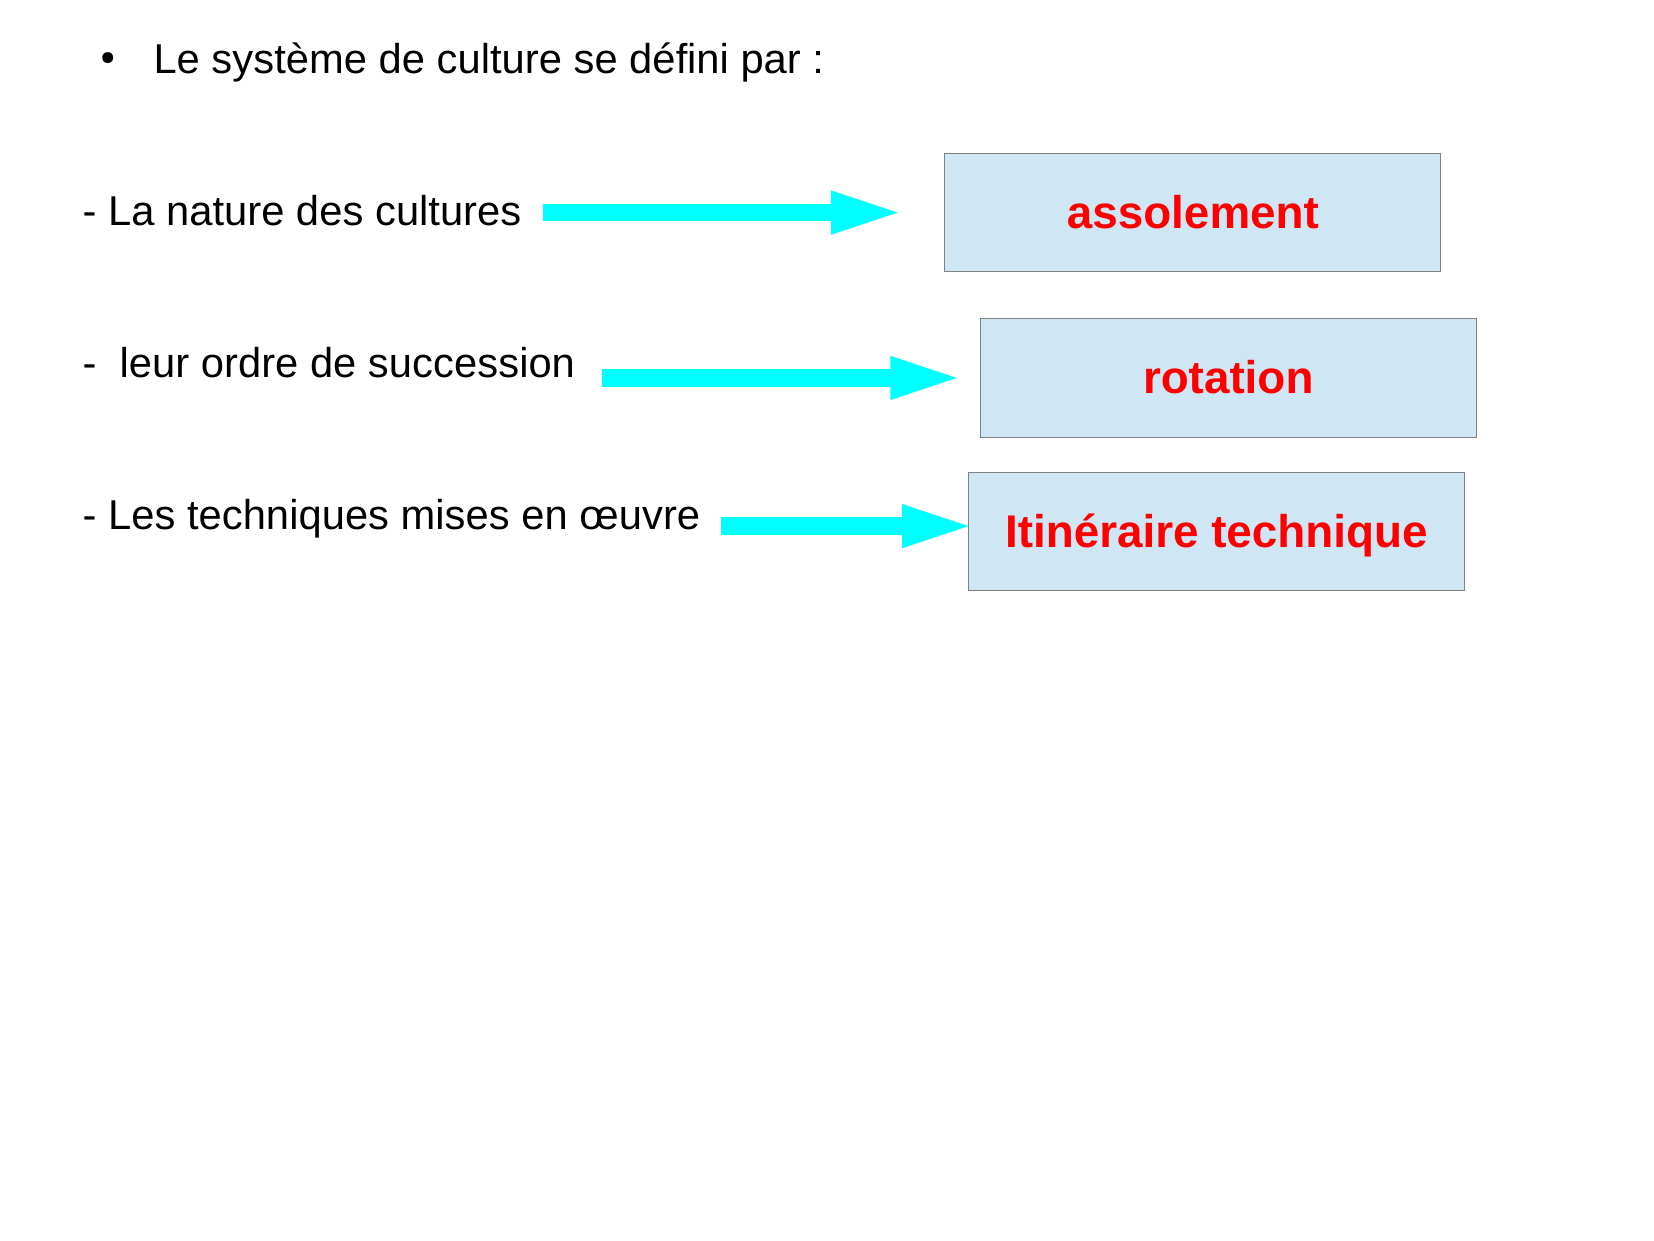

# Le système de culture se défini par :
- La nature des cultures
- leur ordre de succession
- Les techniques mises en œuvre
assolement
rotation
Itinéraire technique